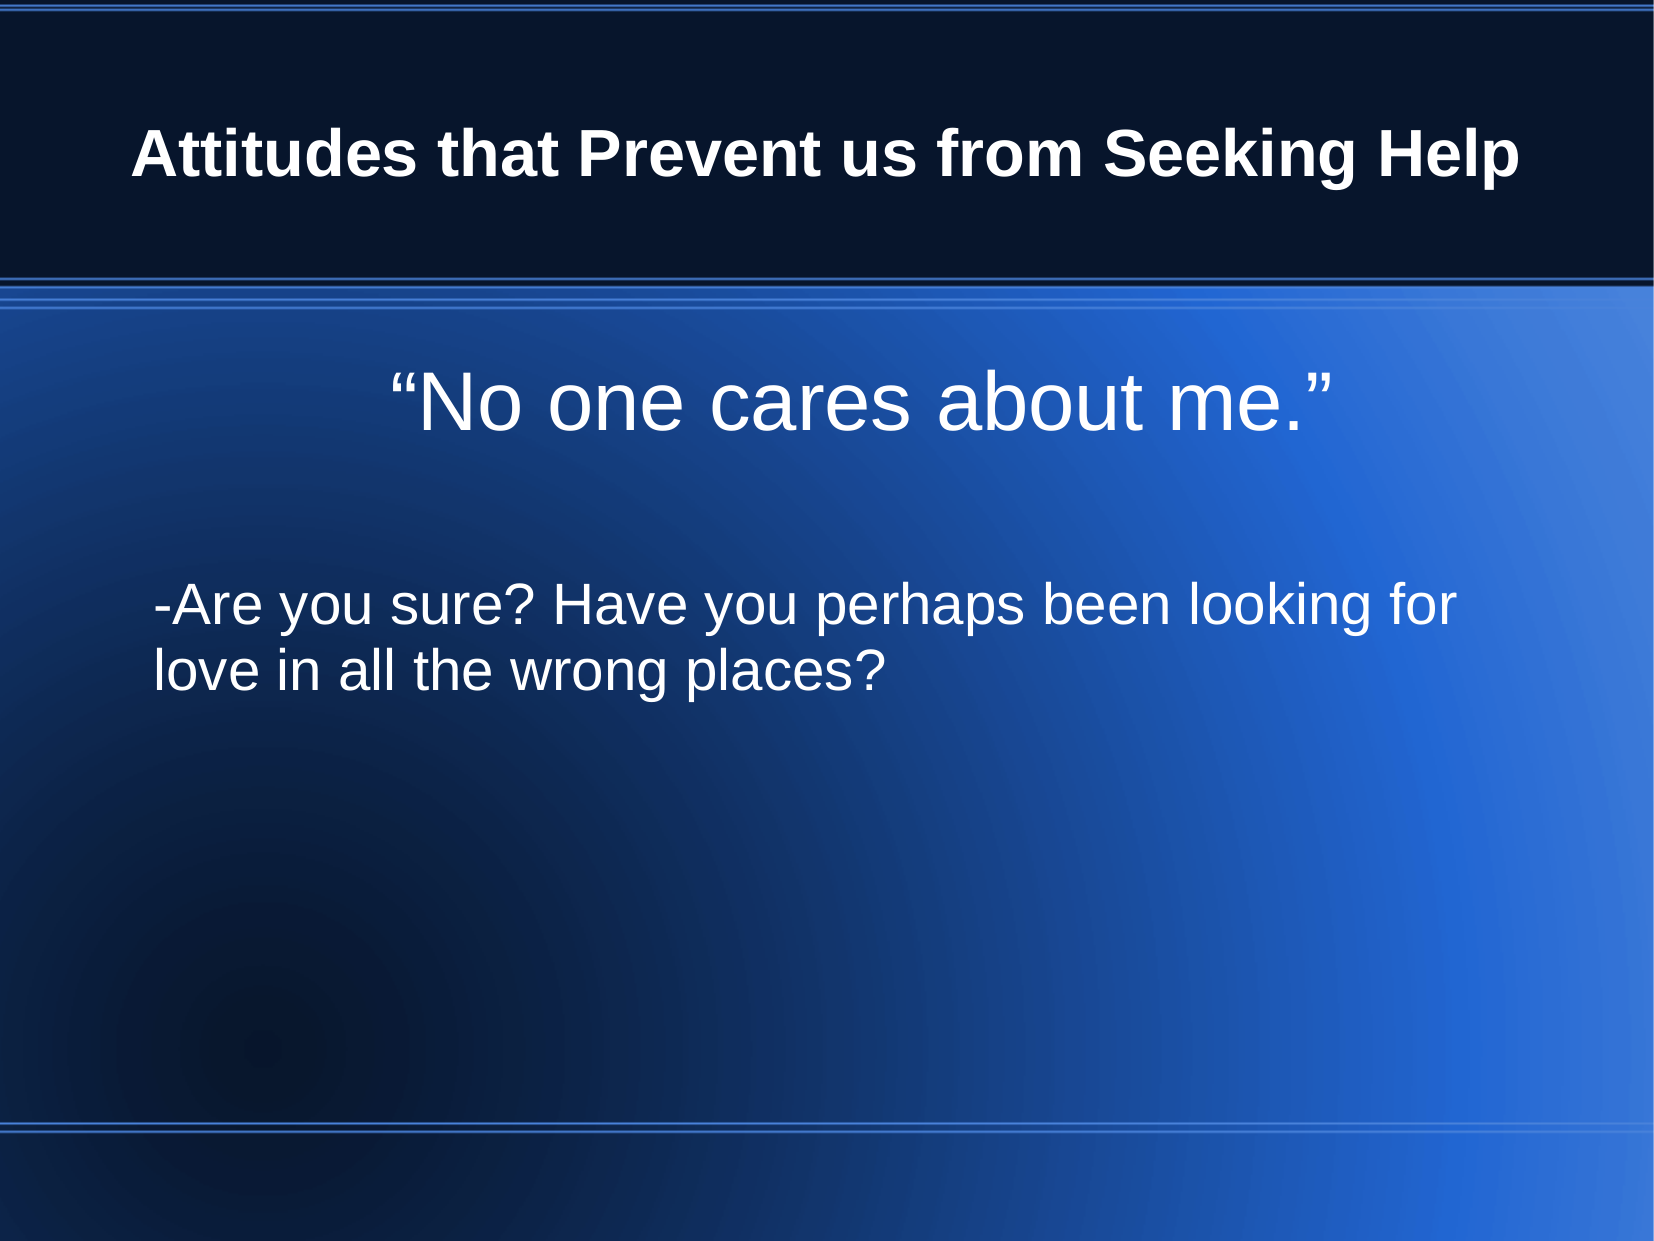

# Attitudes that Prevent us from Seeking Help
“No one cares about me.”
-Are you sure? Have you perhaps been looking for love in all the wrong places?